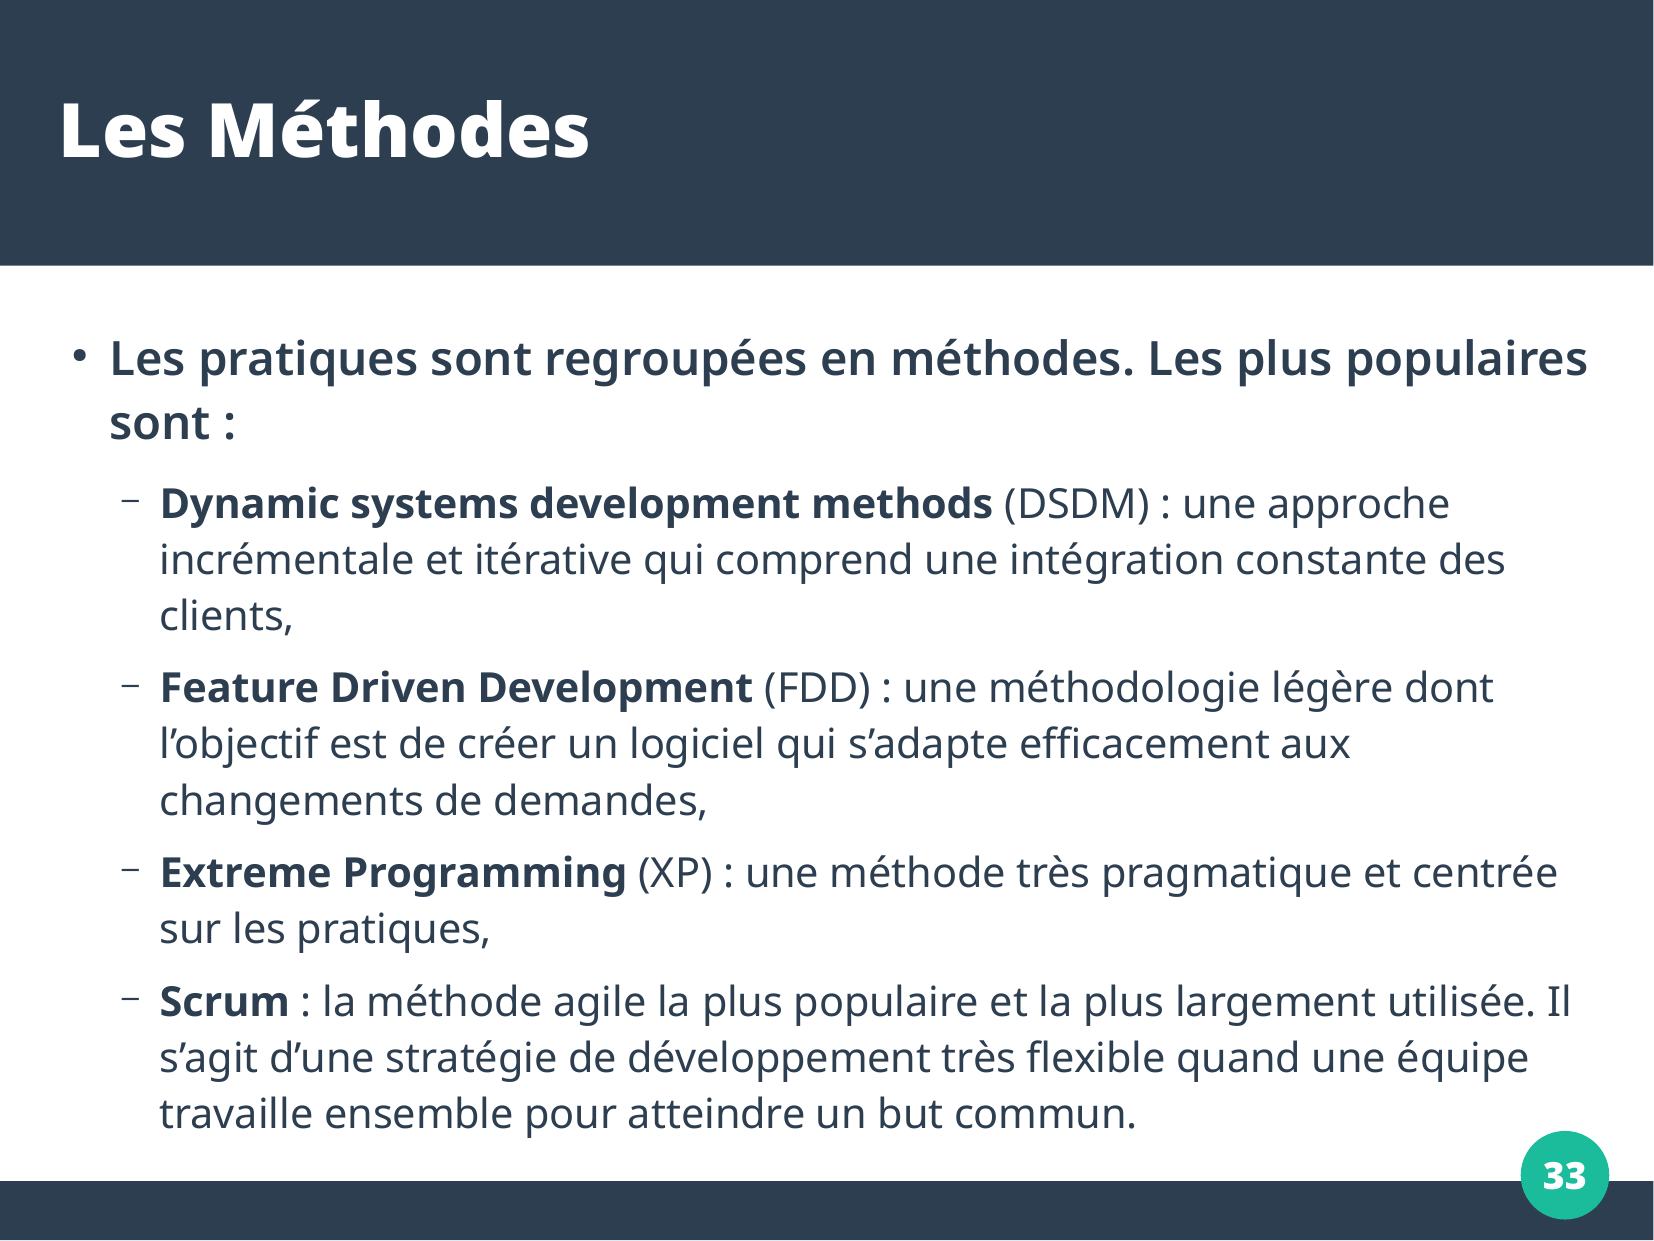

# Les Méthodes
Les pratiques sont regroupées en méthodes. Les plus populaires sont :
Dynamic systems development methods (DSDM) : une approche incrémentale et itérative qui comprend une intégration constante des clients,
Feature Driven Development (FDD) : une méthodologie légère dont l’objectif est de créer un logiciel qui s’adapte efficacement aux changements de demandes,
Extreme Programming (XP) : une méthode très pragmatique et centrée sur les pratiques,
Scrum : la méthode agile la plus populaire et la plus largement utilisée. Il s’agit d’une stratégie de développement très flexible quand une équipe travaille ensemble pour atteindre un but commun.
33